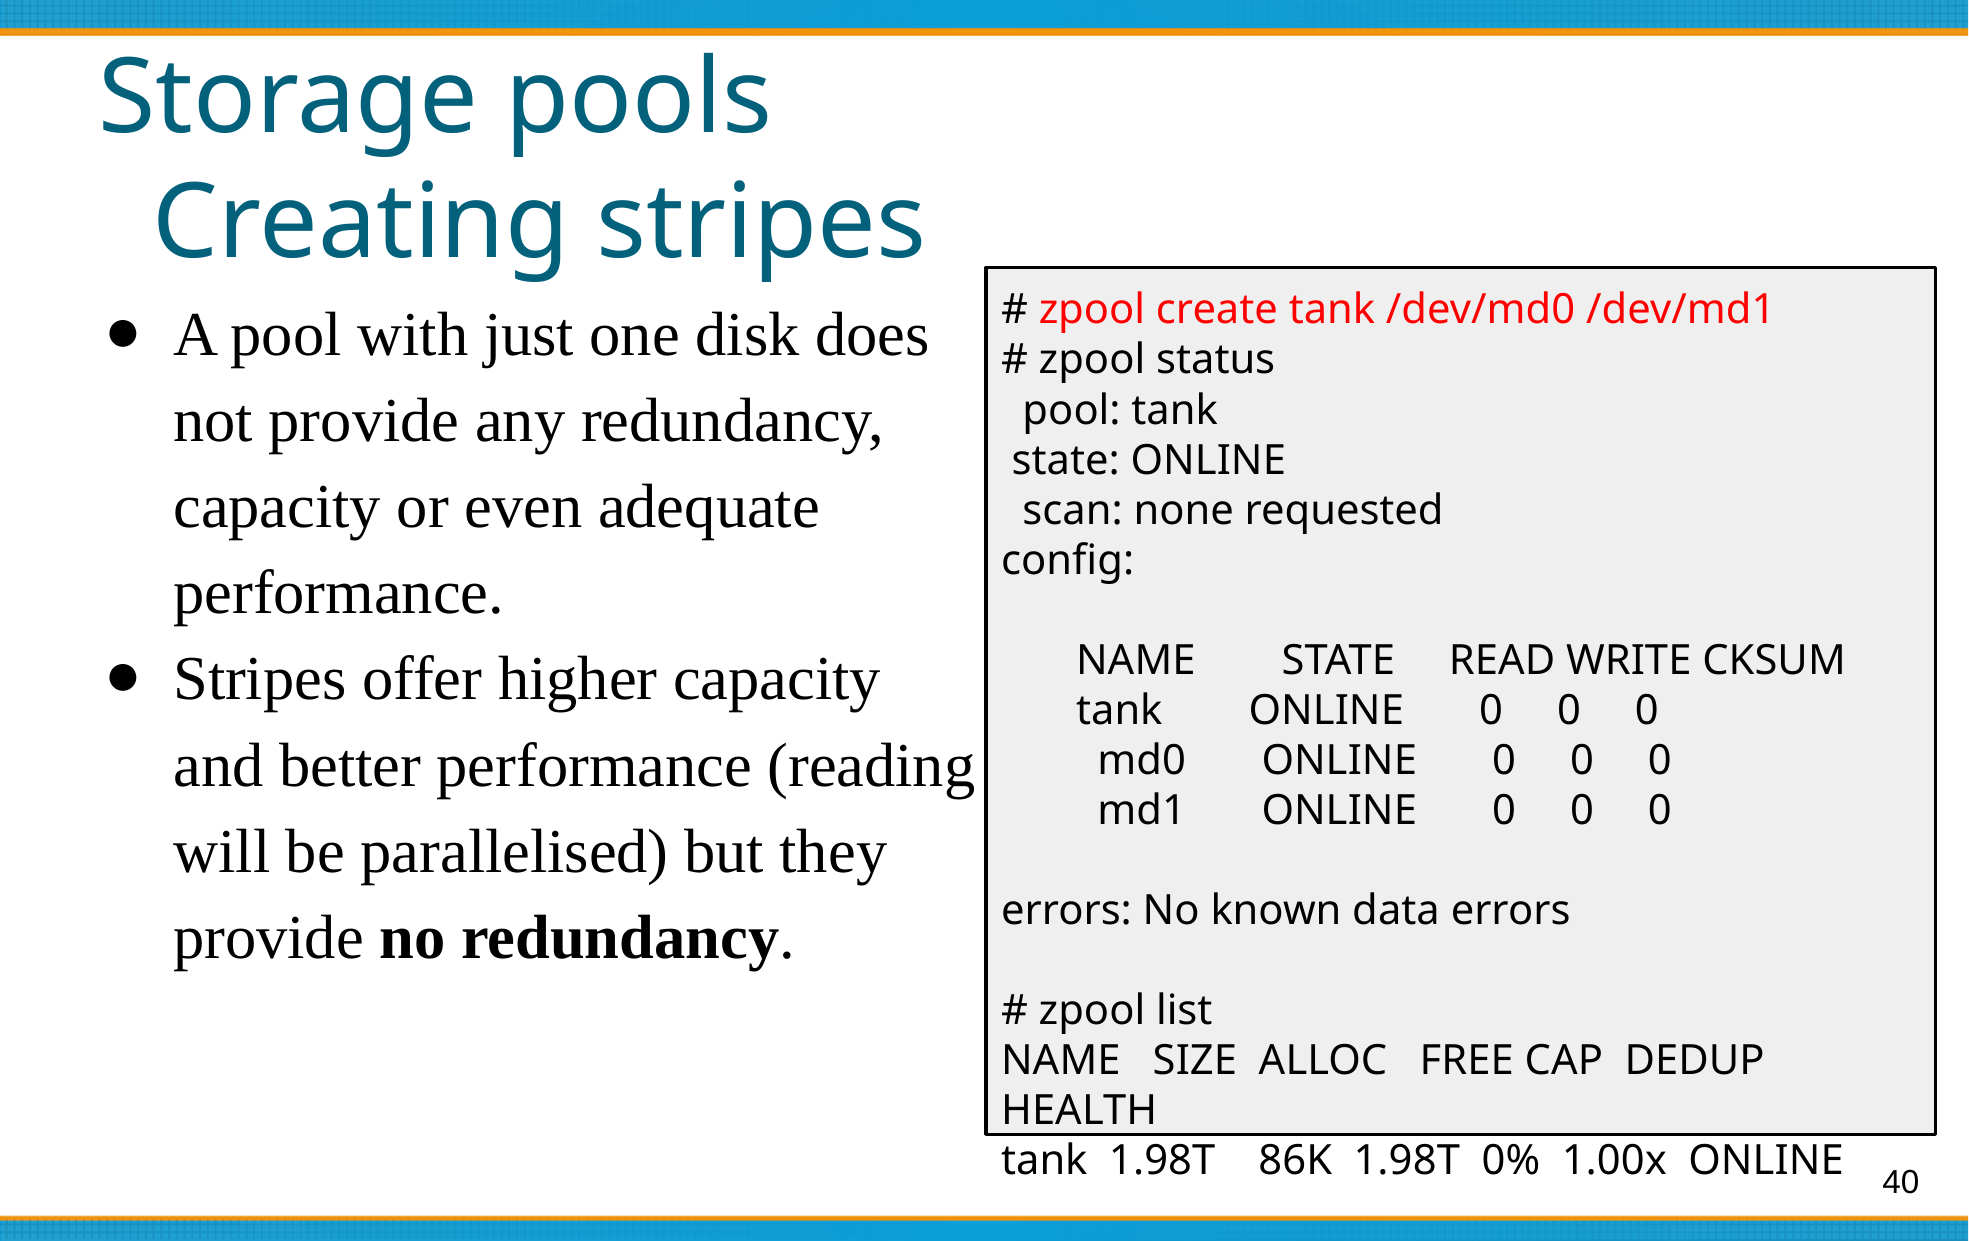

# Storage pools Creating stripes
# zpool create tank /dev/md0 /dev/md1
# zpool status
 pool: tank
 state: ONLINE
 scan: none requested
config:
	NAME STATE READ WRITE CKSUM
	tank ONLINE 0 0 0
	 md0 ONLINE 0 0 0
	 md1 ONLINE 0 0 0
errors: No known data errors
# zpool list
NAME SIZE ALLOC FREE CAP DEDUP HEALTH
tank 1.98T 86K 1.98T 0% 1.00x ONLINE
A pool with just one disk does not provide any redundancy, capacity or even adequate performance.
Stripes offer higher capacity and better performance (reading will be parallelised) but they provide no redundancy.